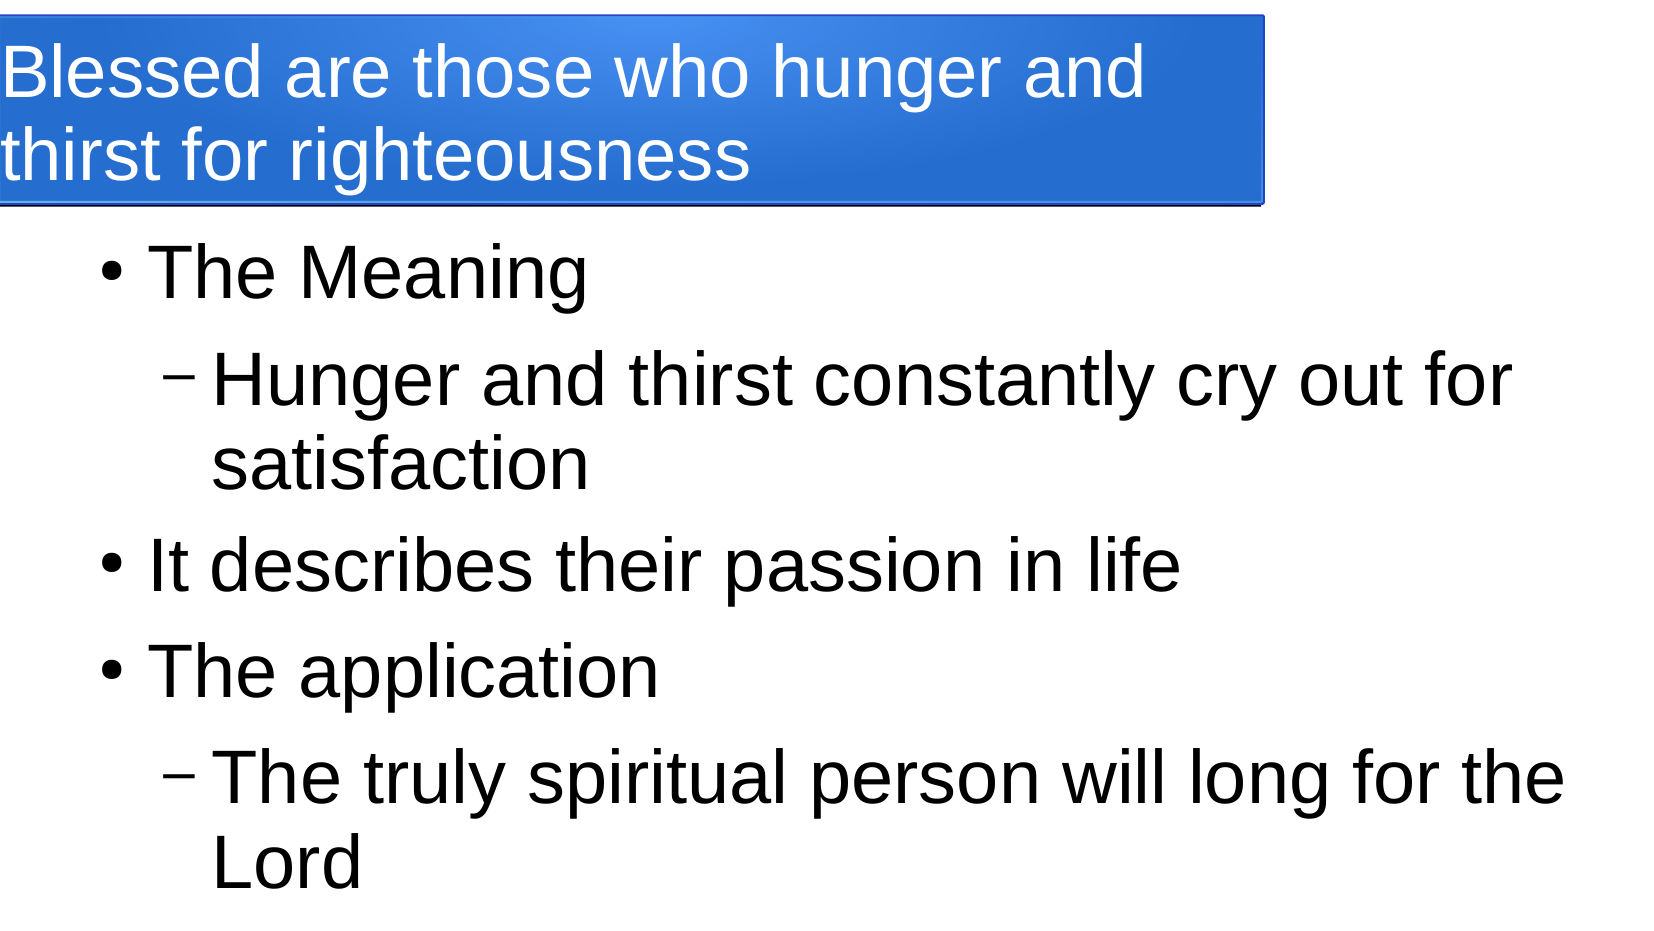

# Blessed are those who hunger and thirst for righteousness
The Meaning
Hunger and thirst constantly cry out for satisfaction
It describes their passion in life
The application
The truly spiritual person will long for the Lord